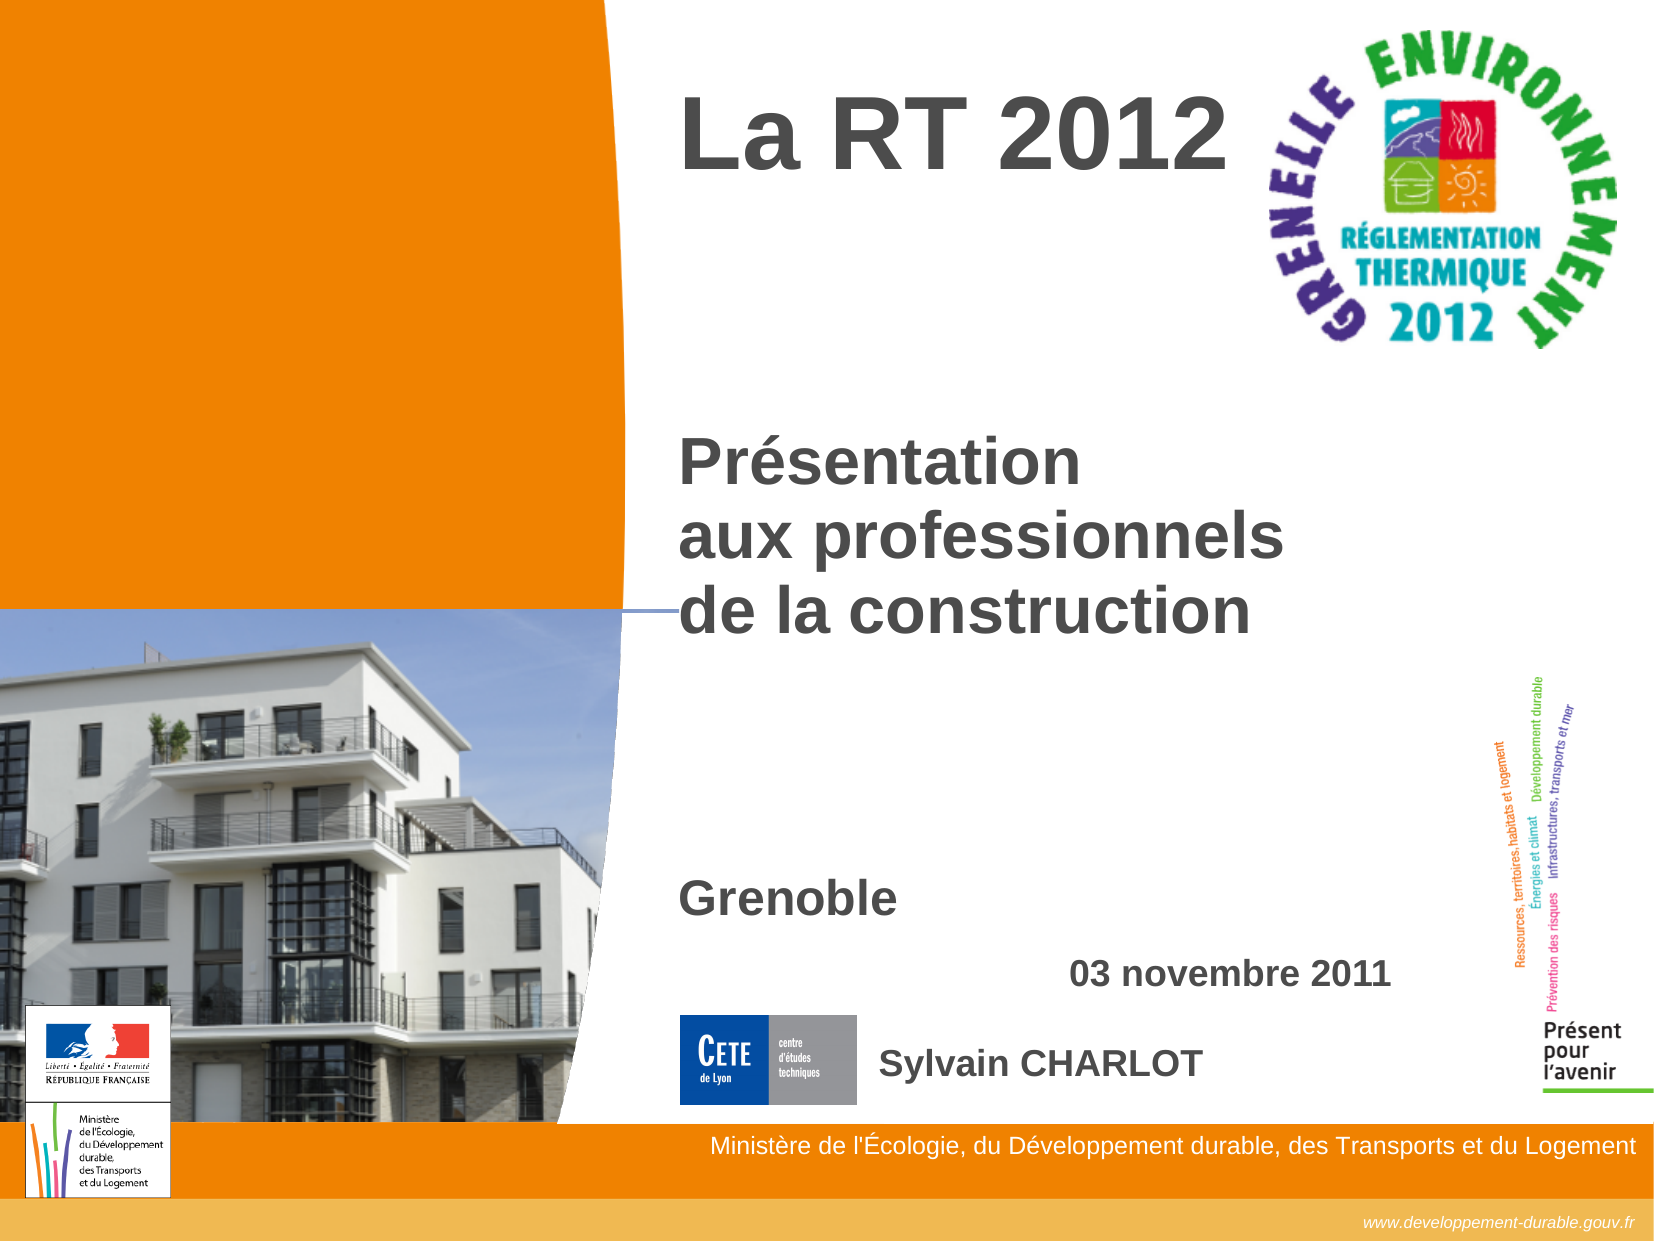

# La RT 2012 Présentation aux professionnels de la construction Grenoble 03 novembre 2011 Sylvain CHARLOT
27 septembre 2010
Ministère de l'Écologie, du Développement durable, des Transports et du Logement
www.developpement-durable.gouv.fr